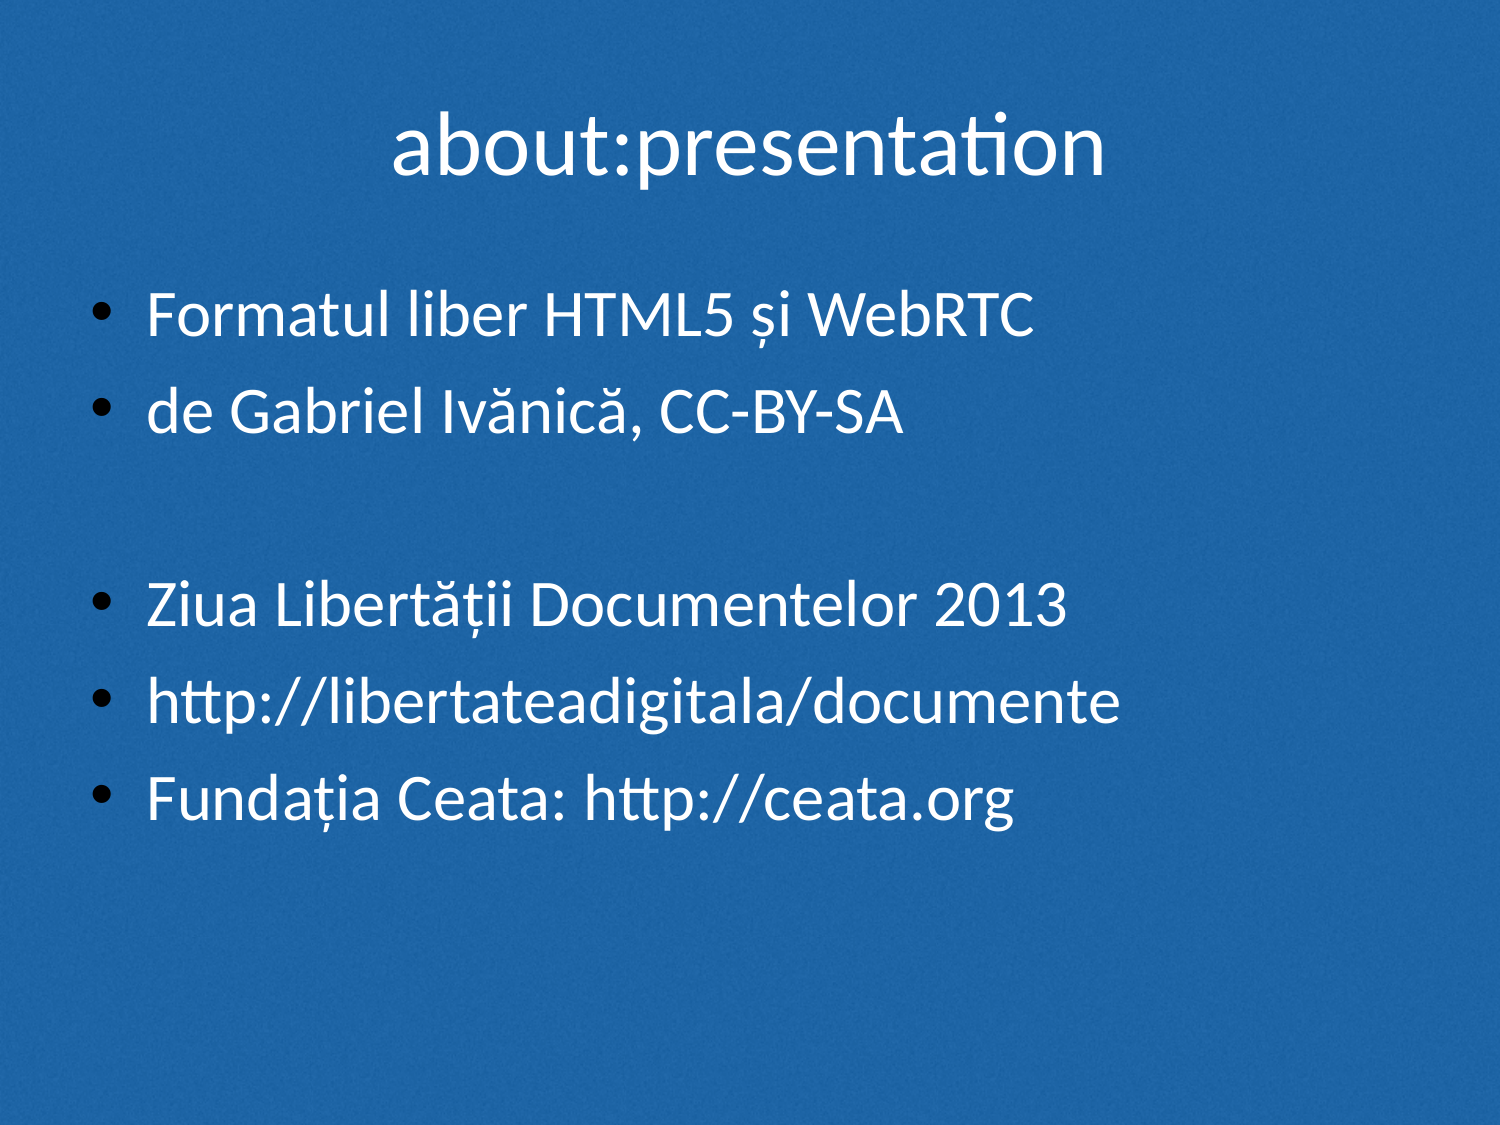

# about:presentation
Formatul liber HTML5 și WebRTC
de Gabriel Ivănică, CC-BY-SA
Ziua Libertății Documentelor 2013
http://libertateadigitala/documente
Fundația Ceata: http://ceata.org